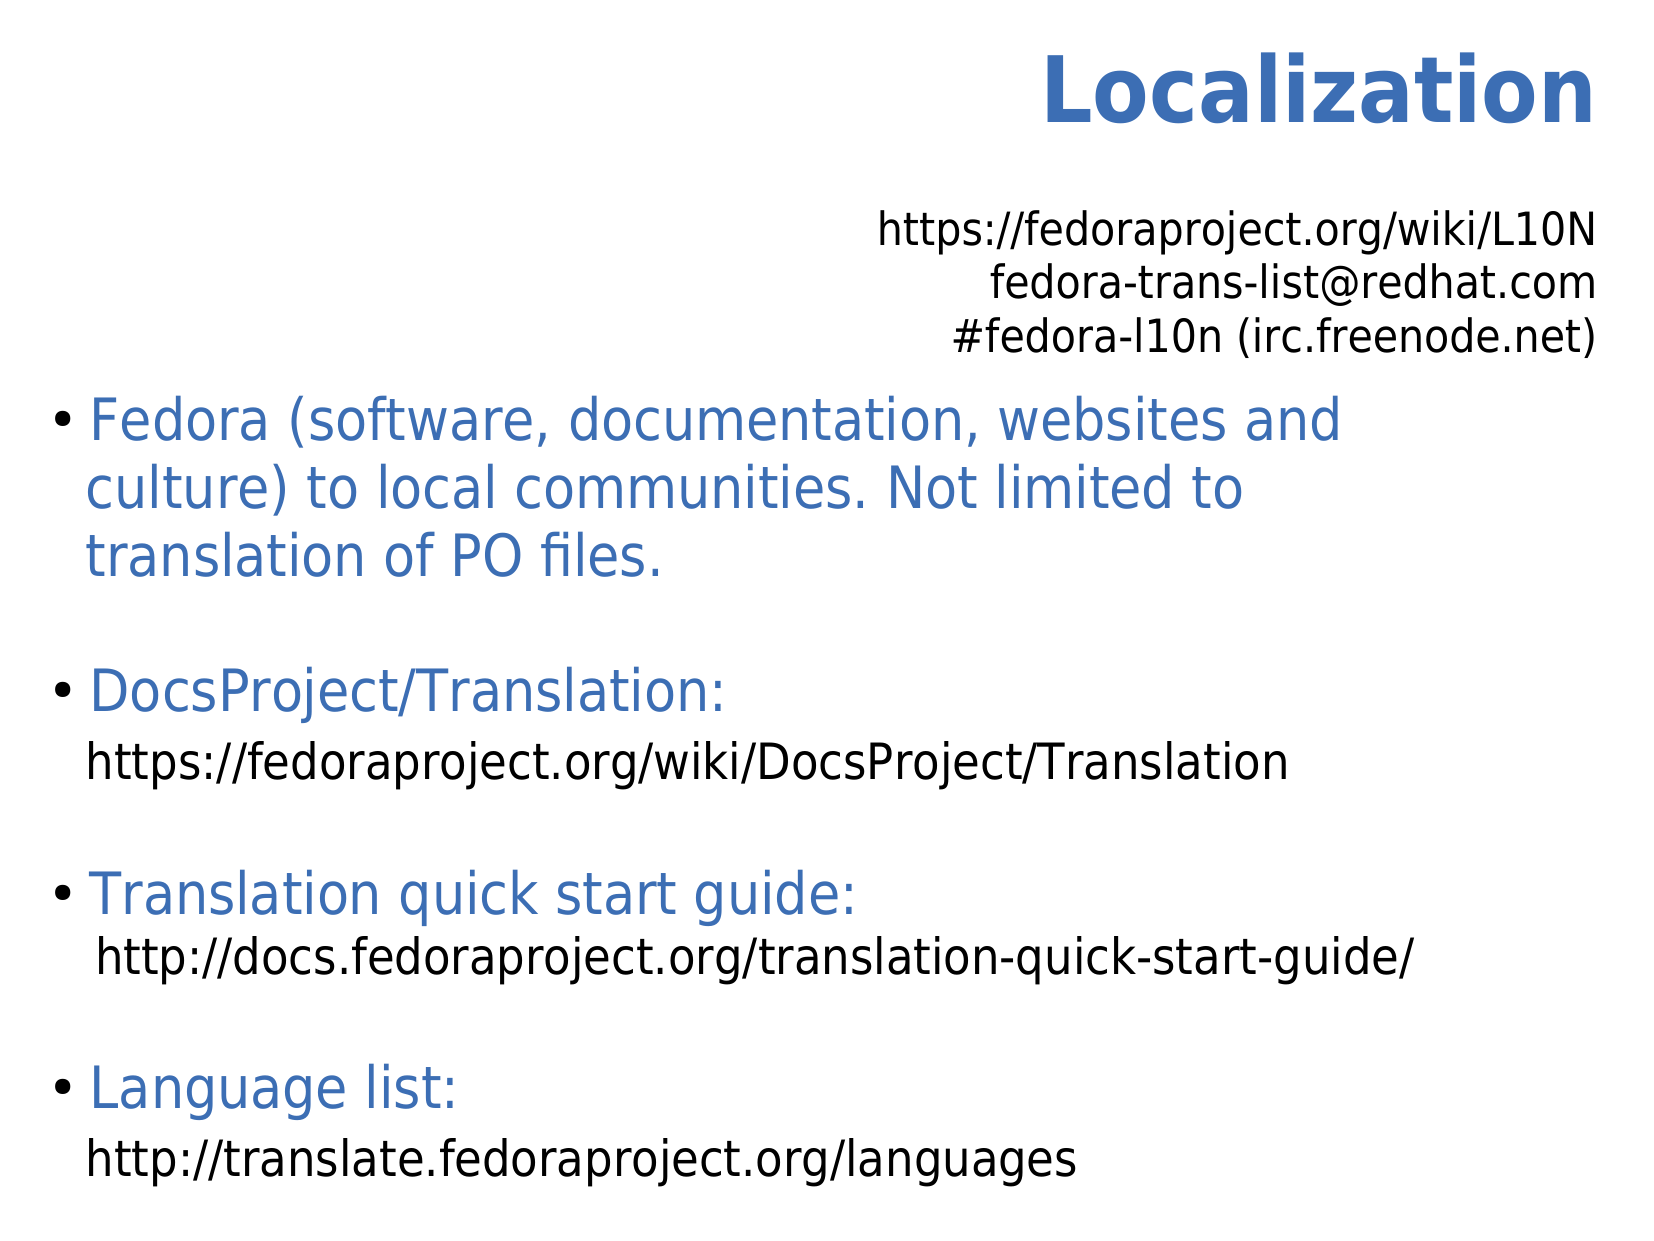

Localization
https://fedoraproject.org/wiki/L10N
fedora-trans-list@redhat.com
#fedora-l10n (irc.freenode.net)
 Fedora (software, documentation, websites and
 culture) to local communities. Not limited to
 translation of PO files.
 DocsProject/Translation:
 https://fedoraproject.org/wiki/DocsProject/Translation
 Translation quick start guide:
 http://docs.fedoraproject.org/translation-quick-start-guide/
 Language list:
 http://translate.fedoraproject.org/languages